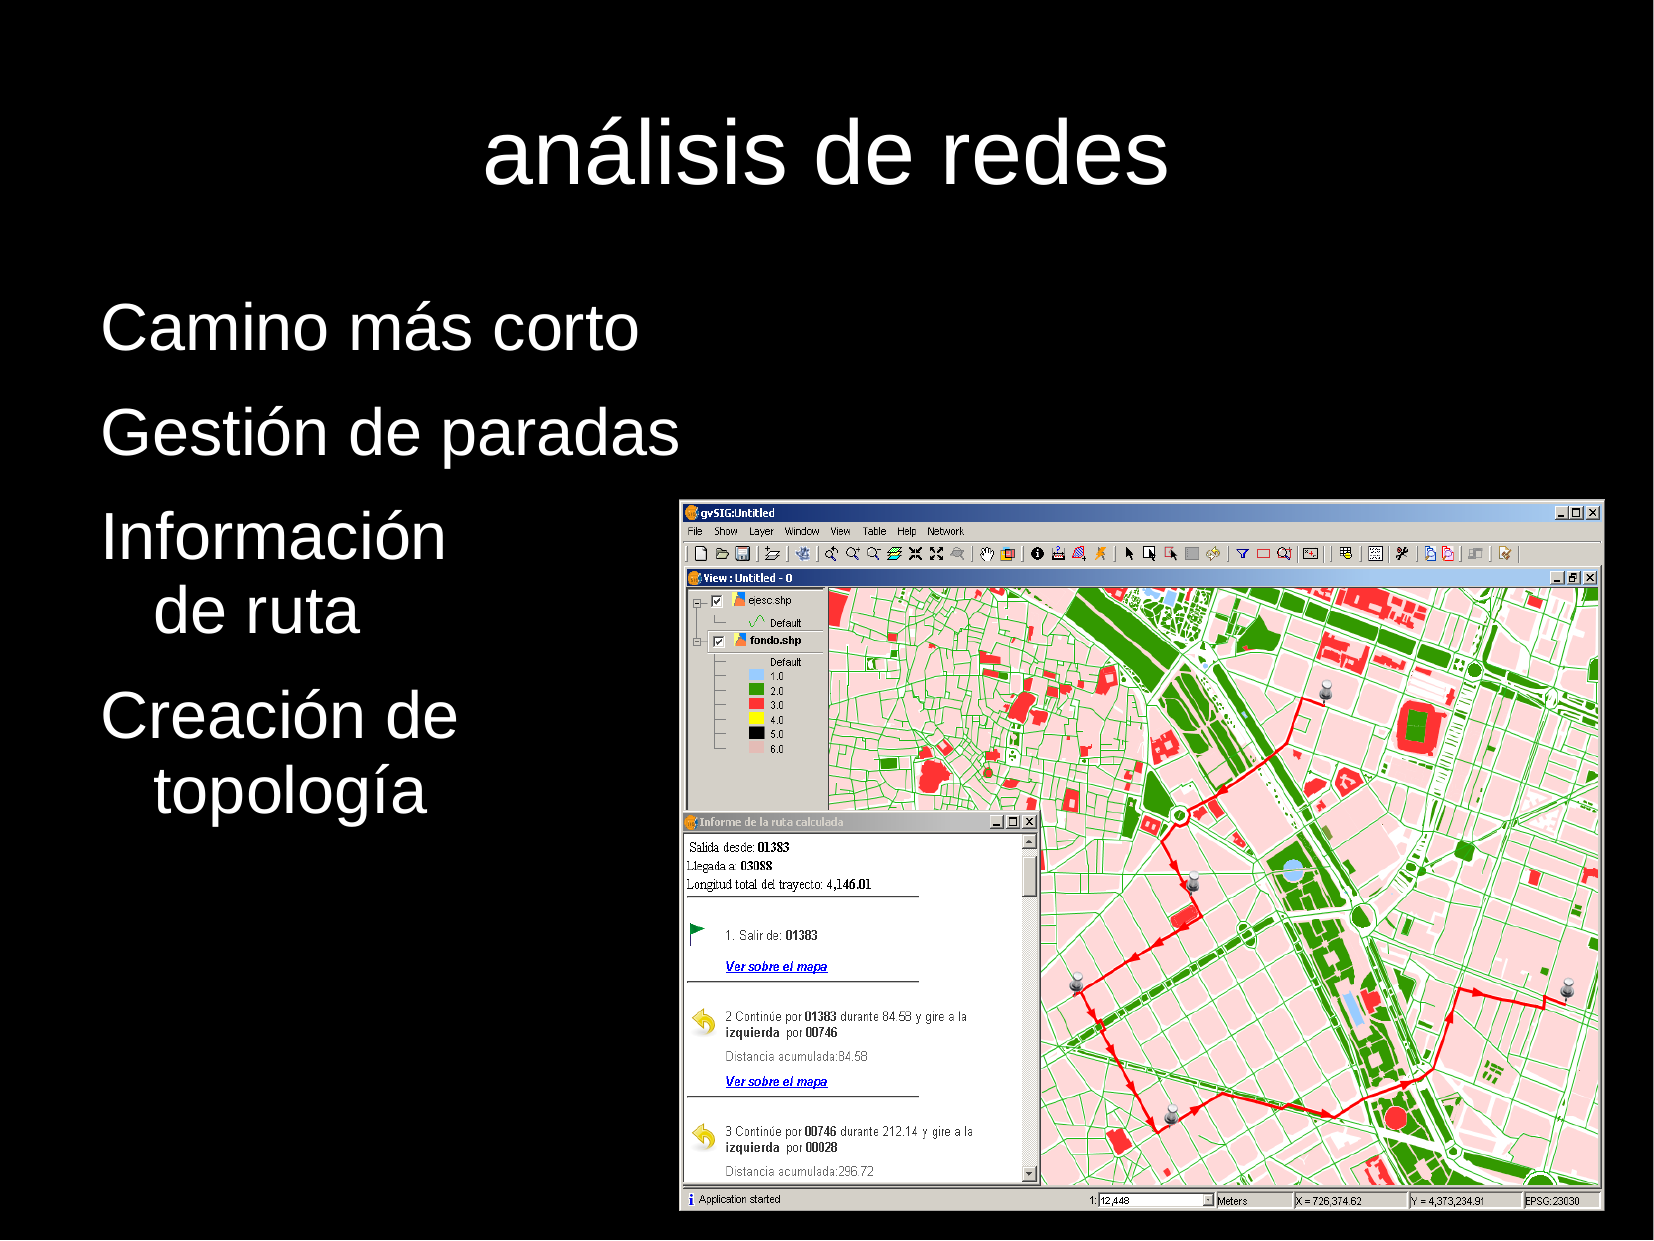

# análisis de redes
Camino más corto
Gestión de paradas
Información
de ruta
Creación de
topología